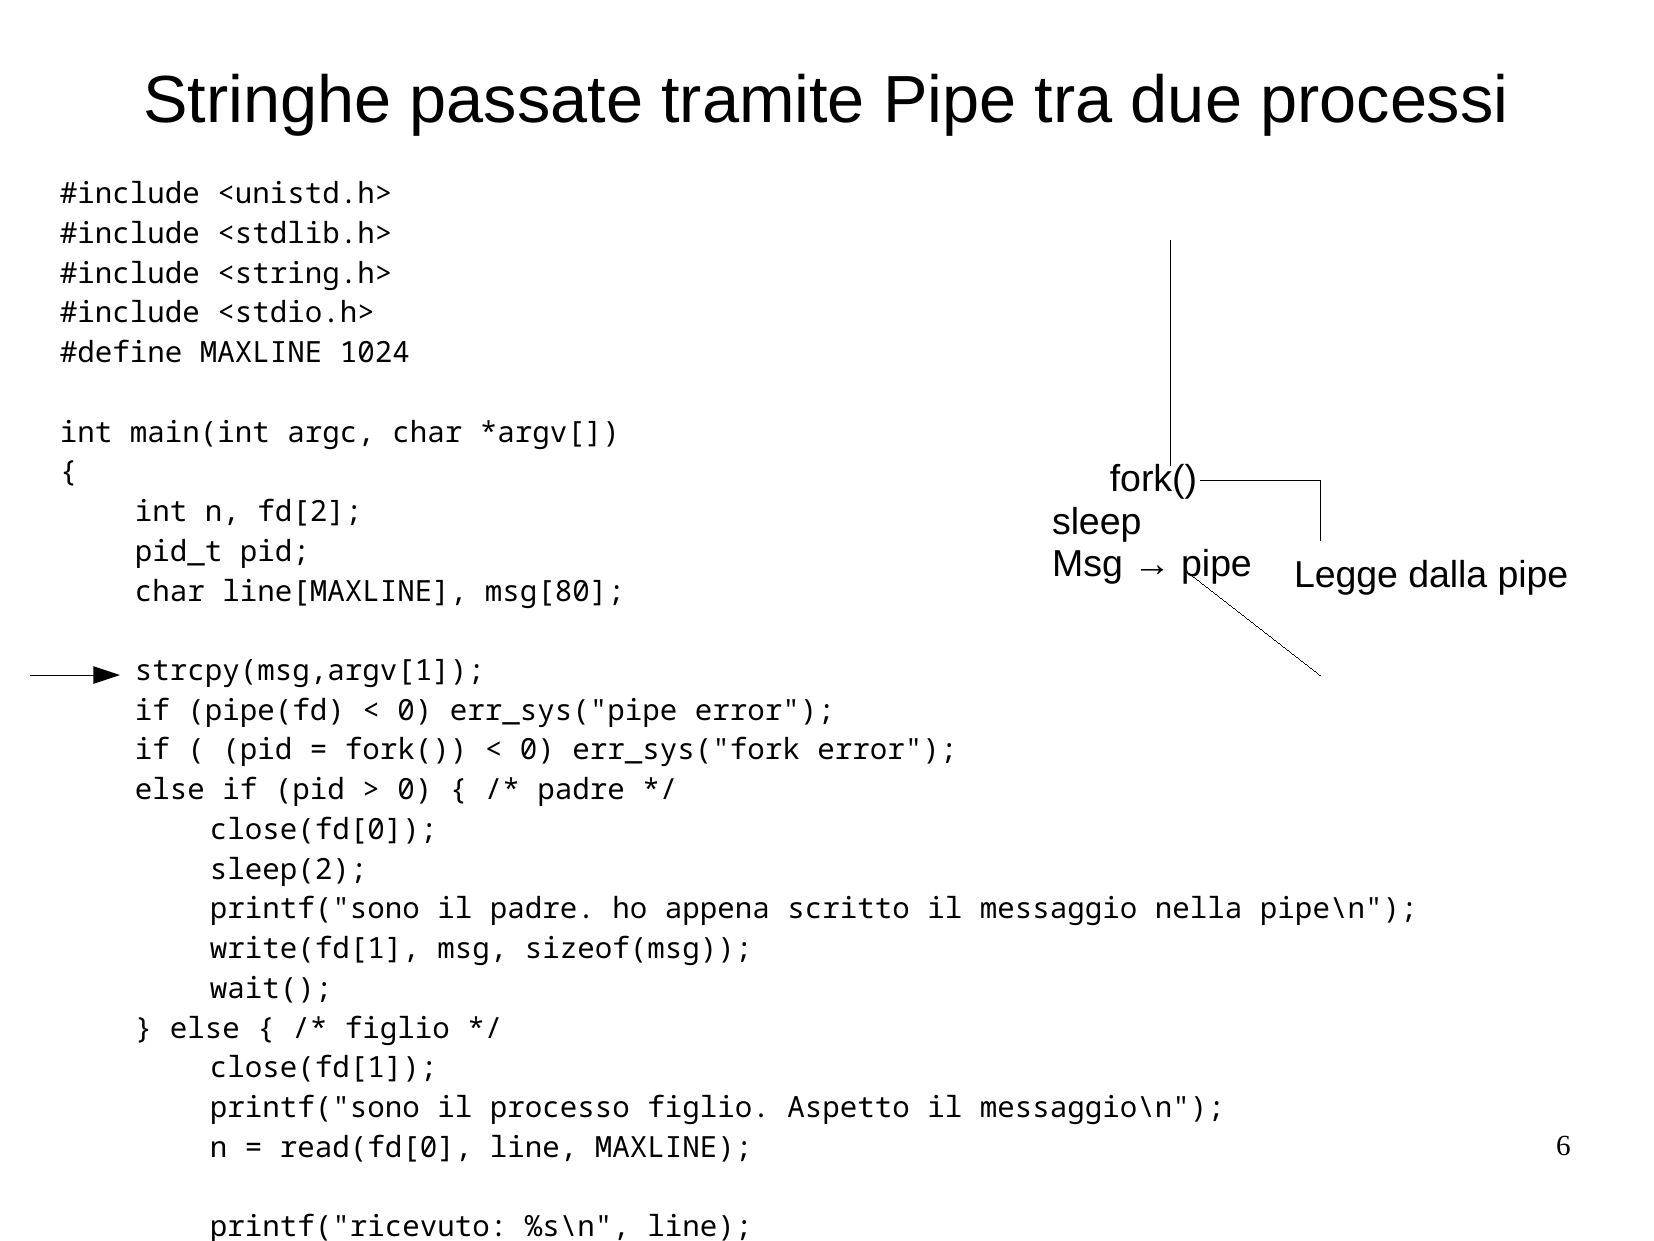

# Stringhe passate tramite Pipe tra due processi
#include <unistd.h>
#include <stdlib.h>
#include <string.h>
#include <stdio.h>
#define MAXLINE 1024
int main(int argc, char *argv[])
{
	int n, fd[2];
	pid_t pid;
	char line[MAXLINE], msg[80];
	strcpy(msg,argv[1]);
	if (pipe(fd) < 0) err_sys("pipe error");
	if ( (pid = fork()) < 0) err_sys("fork error");
	else if (pid > 0) { /* padre */
		close(fd[0]);
		sleep(2);
		printf("sono il padre. ho appena scritto il messaggio nella pipe\n");
		write(fd[1], msg, sizeof(msg));
		wait();
	} else { /* figlio */
		close(fd[1]);
		printf("sono il processo figlio. Aspetto il messaggio\n");
		n = read(fd[0], line, MAXLINE);
		printf("ricevuto: %s\n", line);
	}
	exit(0);
}
fork()
sleep
Msg → pipe
Legge dalla pipe
6